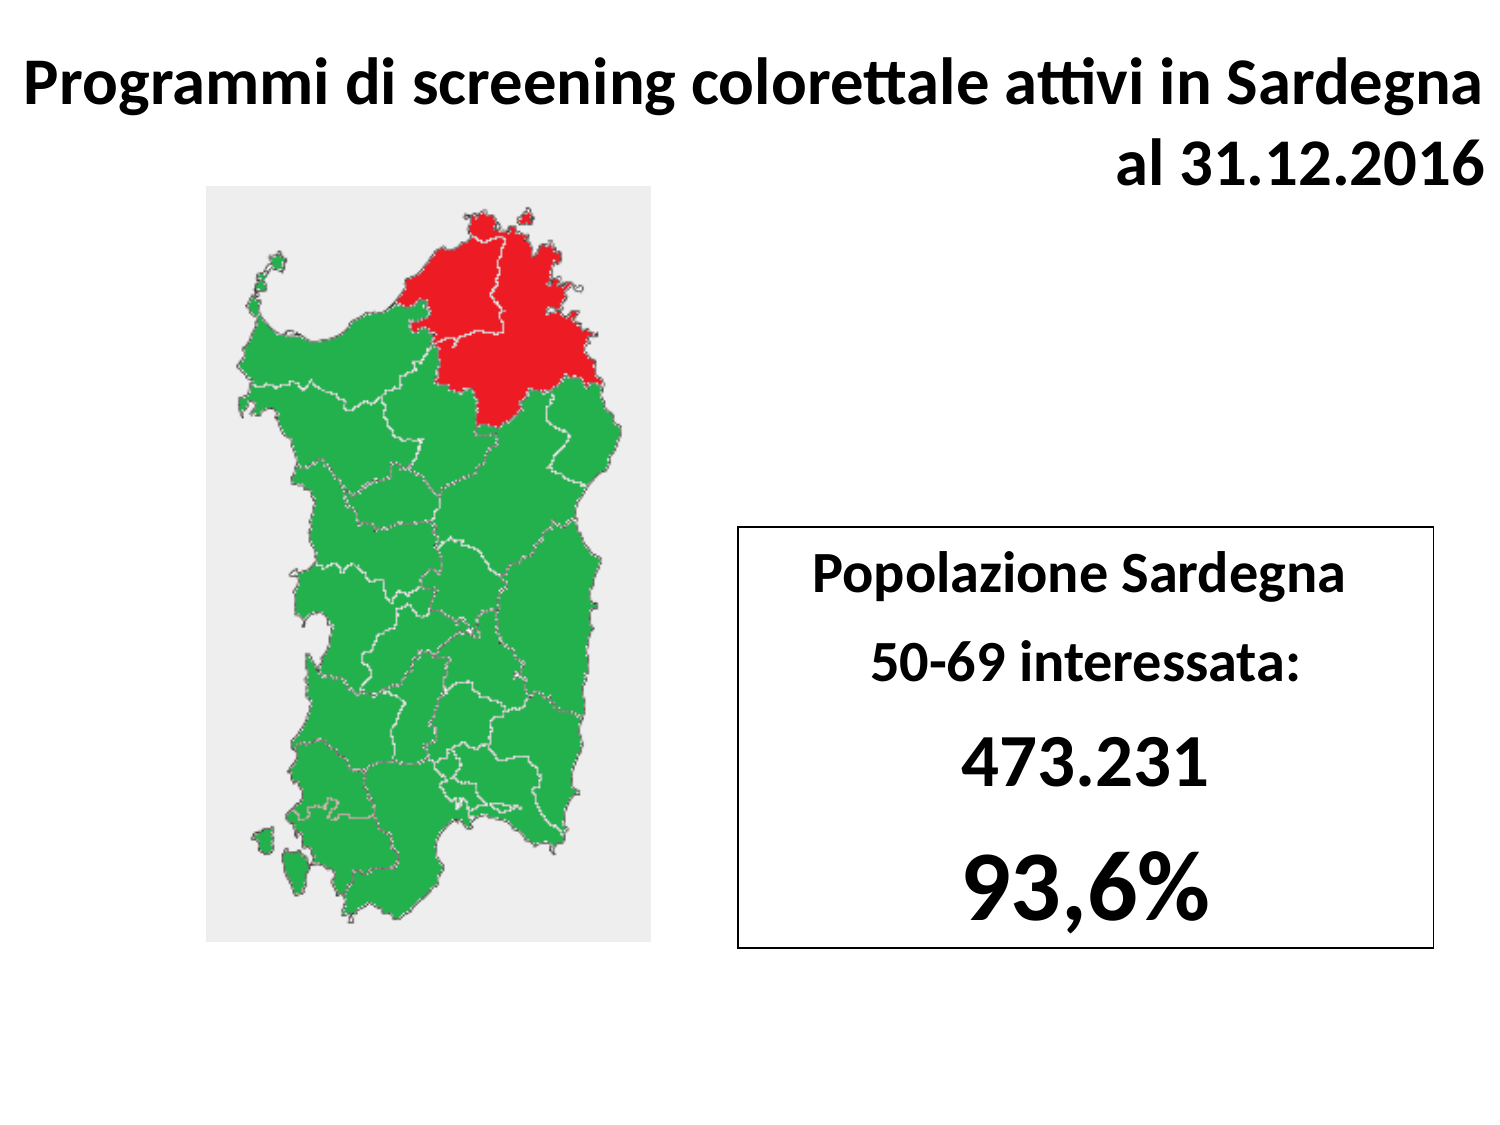

Programmi di screening colorettale attivi in Sardegna al 31.12.2016
Popolazione Sardegna
50-69 interessata:
473.231
93,6%